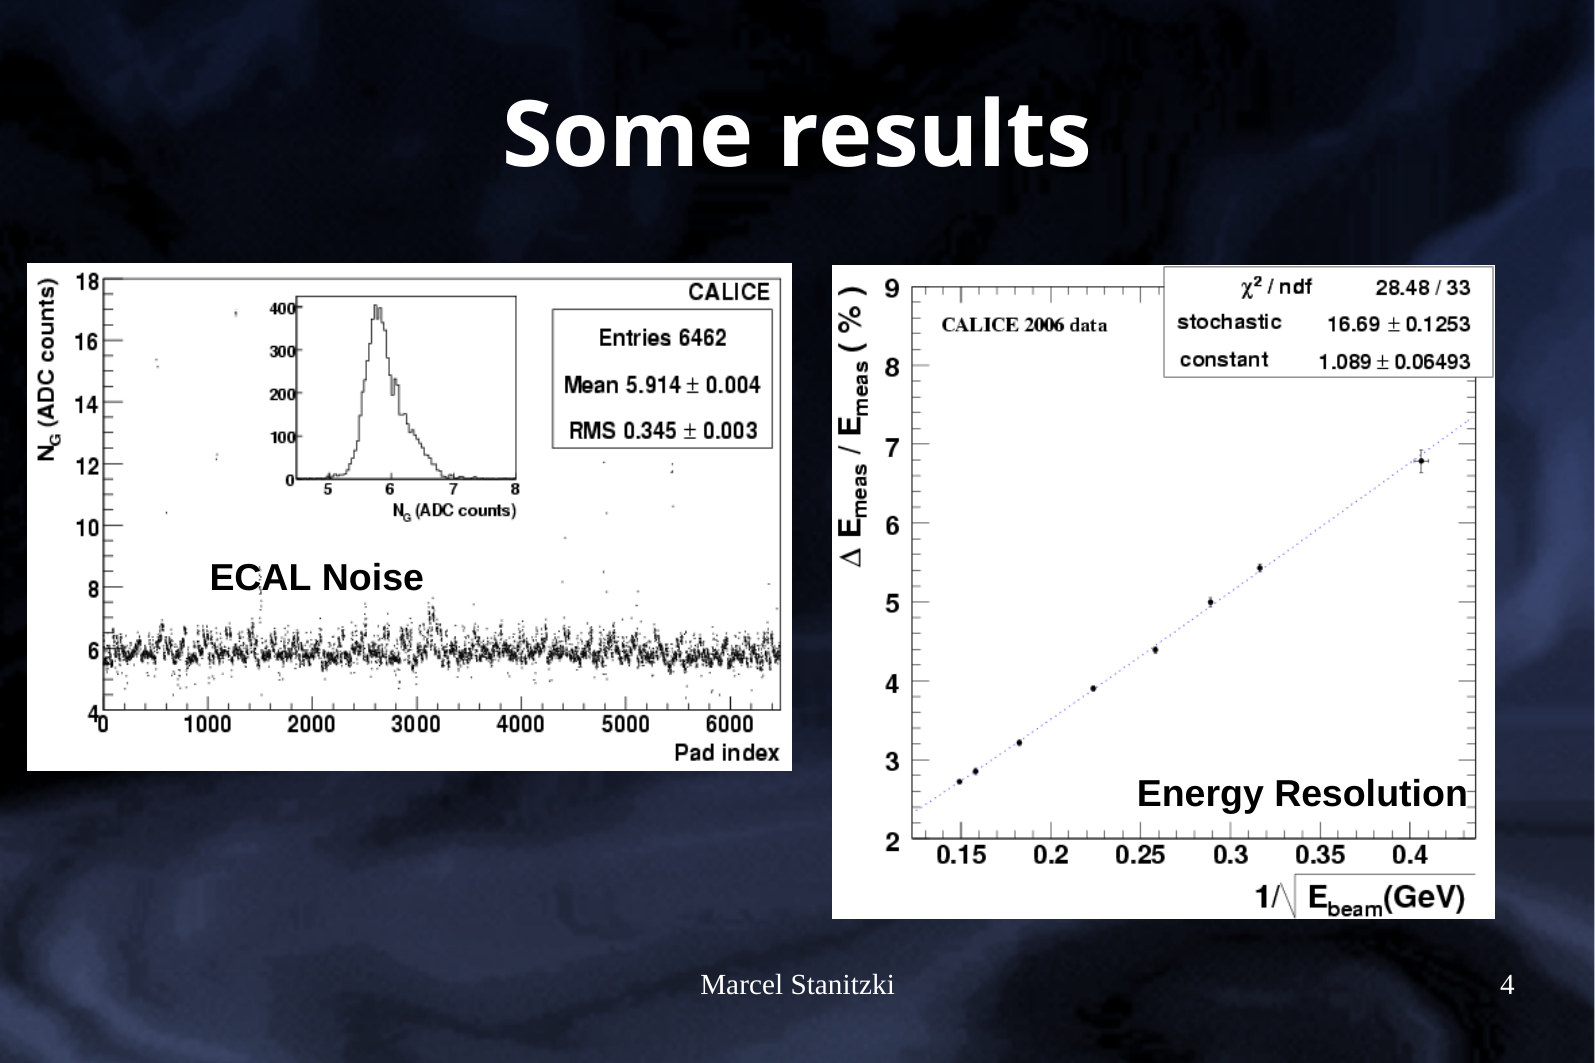

# Some results
ECAL Noise
Energy Resolution
Marcel Stanitzki
4